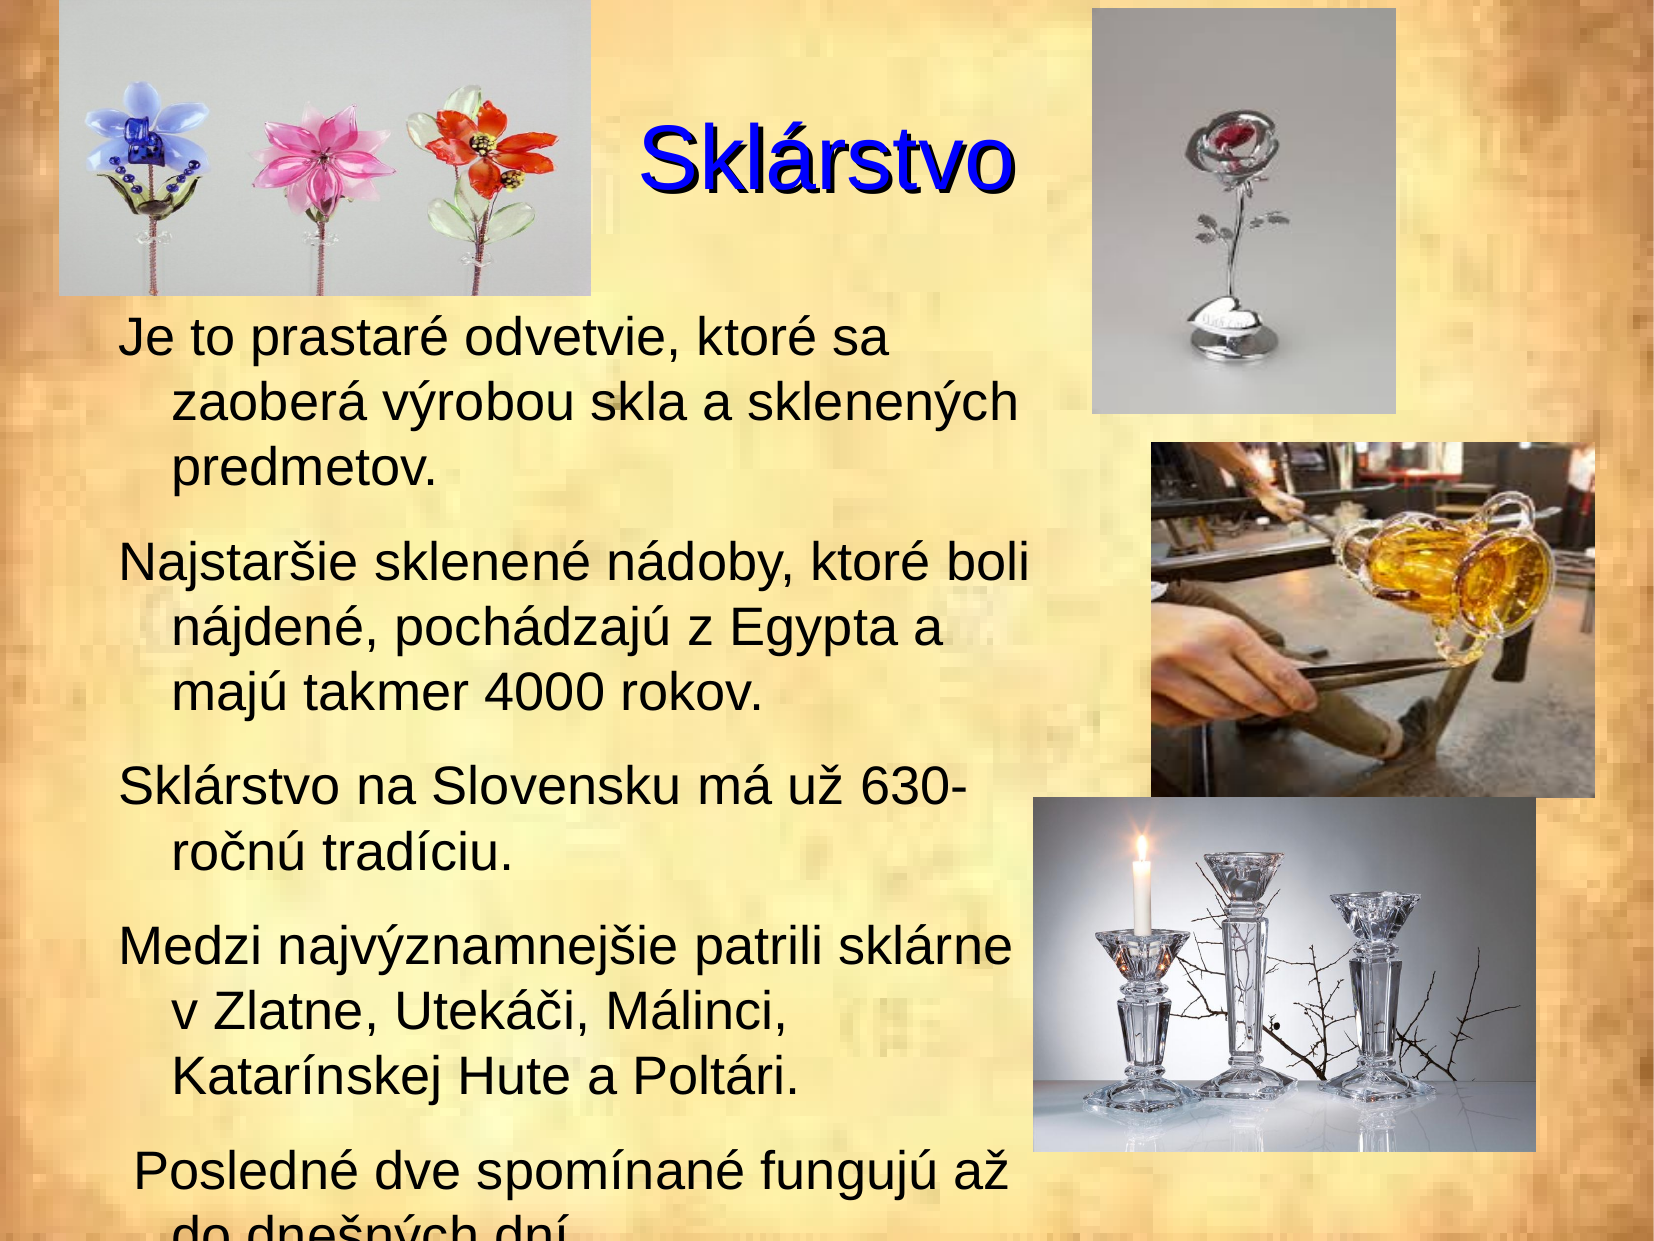

# Sklárstvo
Je to prastaré odvetvie, ktoré sa zaoberá výrobou skla a sklenených predmetov.
Najstaršie sklenené nádoby, ktoré boli nájdené, pochádzajú z Egypta a majú takmer 4000 rokov.
Sklárstvo na Slovensku má už 630-ročnú tradíciu.
Medzi najvýznamnejšie patrili sklárne v Zlatne, Utekáči, Málinci, Katarínskej Hute a Poltári.
 Posledné dve spomínané fungujú až do dnešných dní.